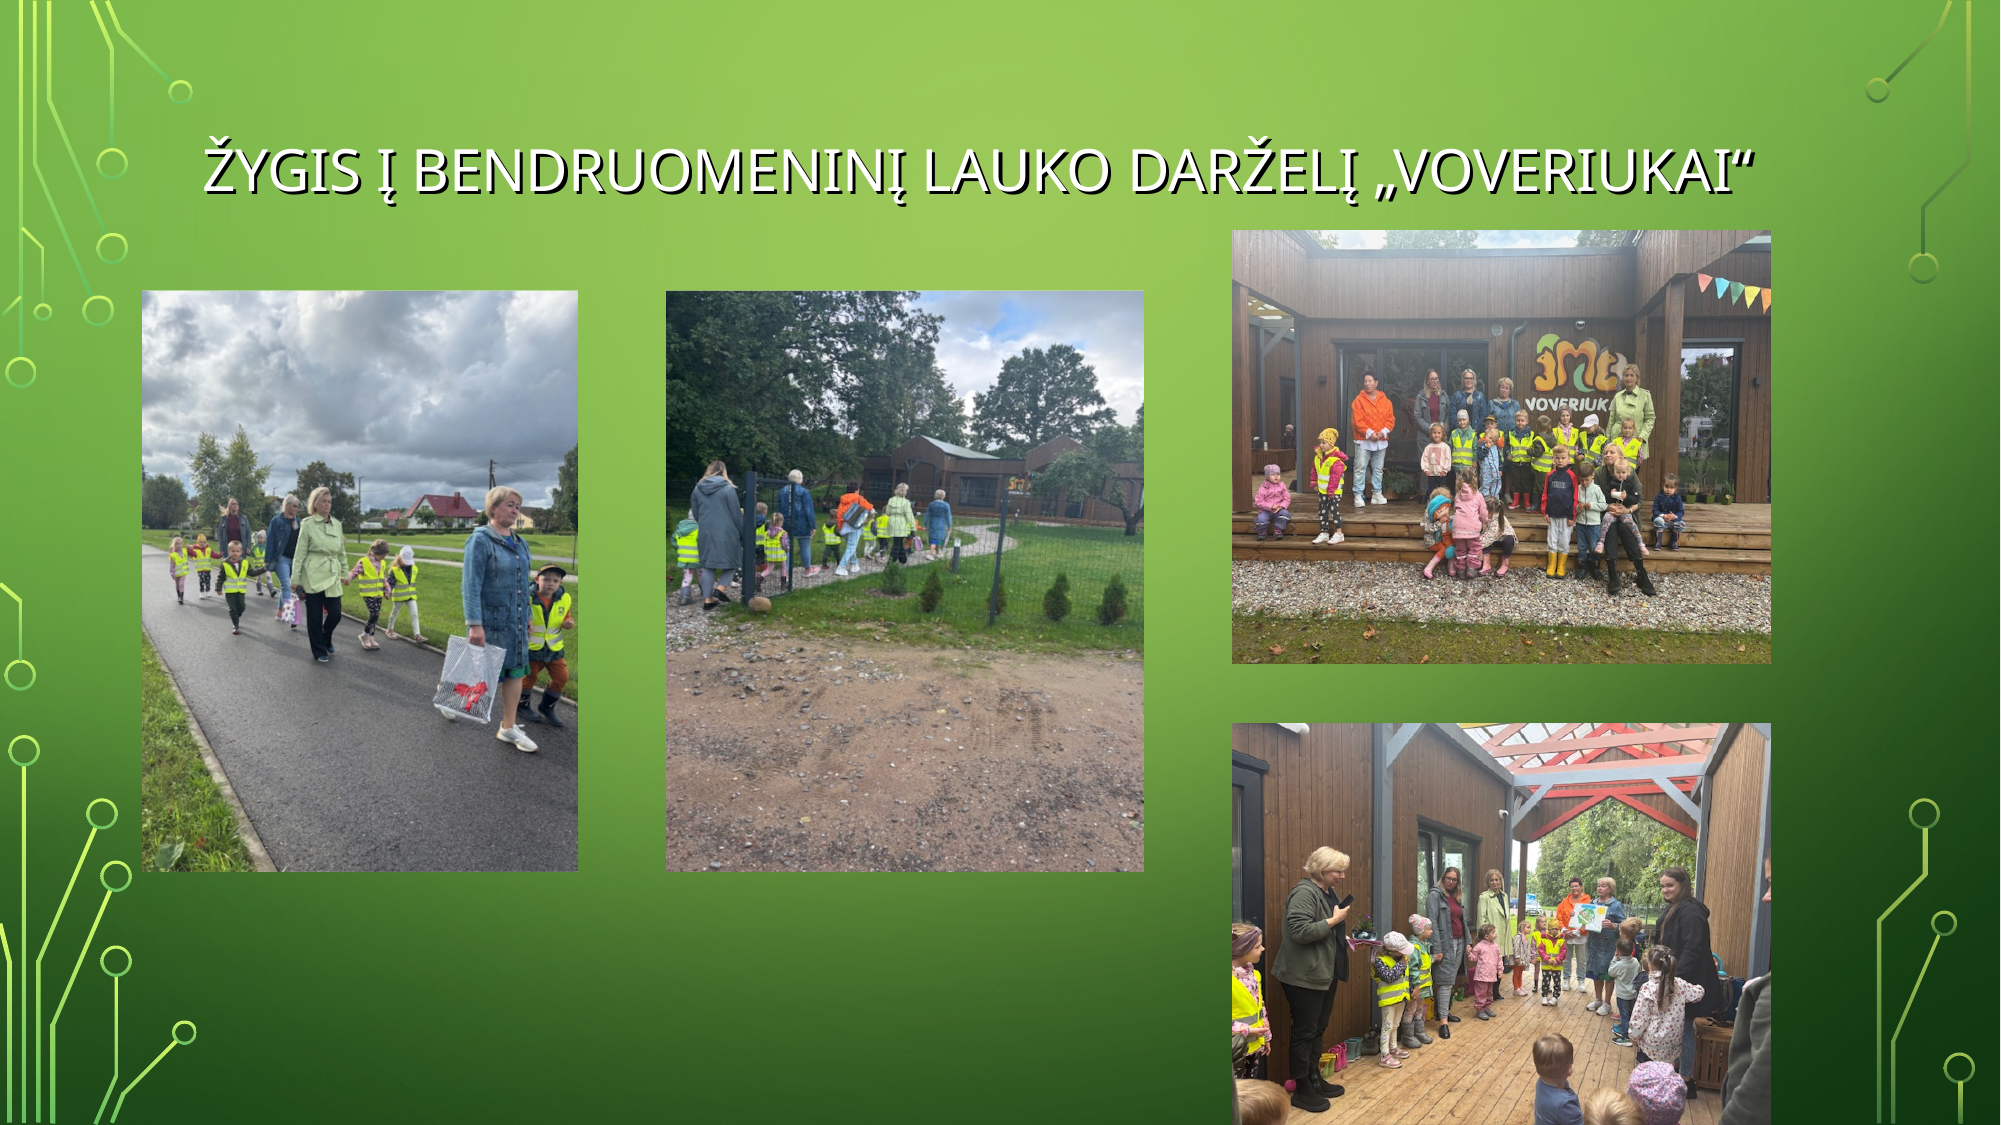

# ŽYGIS Į BENDRUOMENINĮ LAUKO DARŽELĮ „voveriukai“